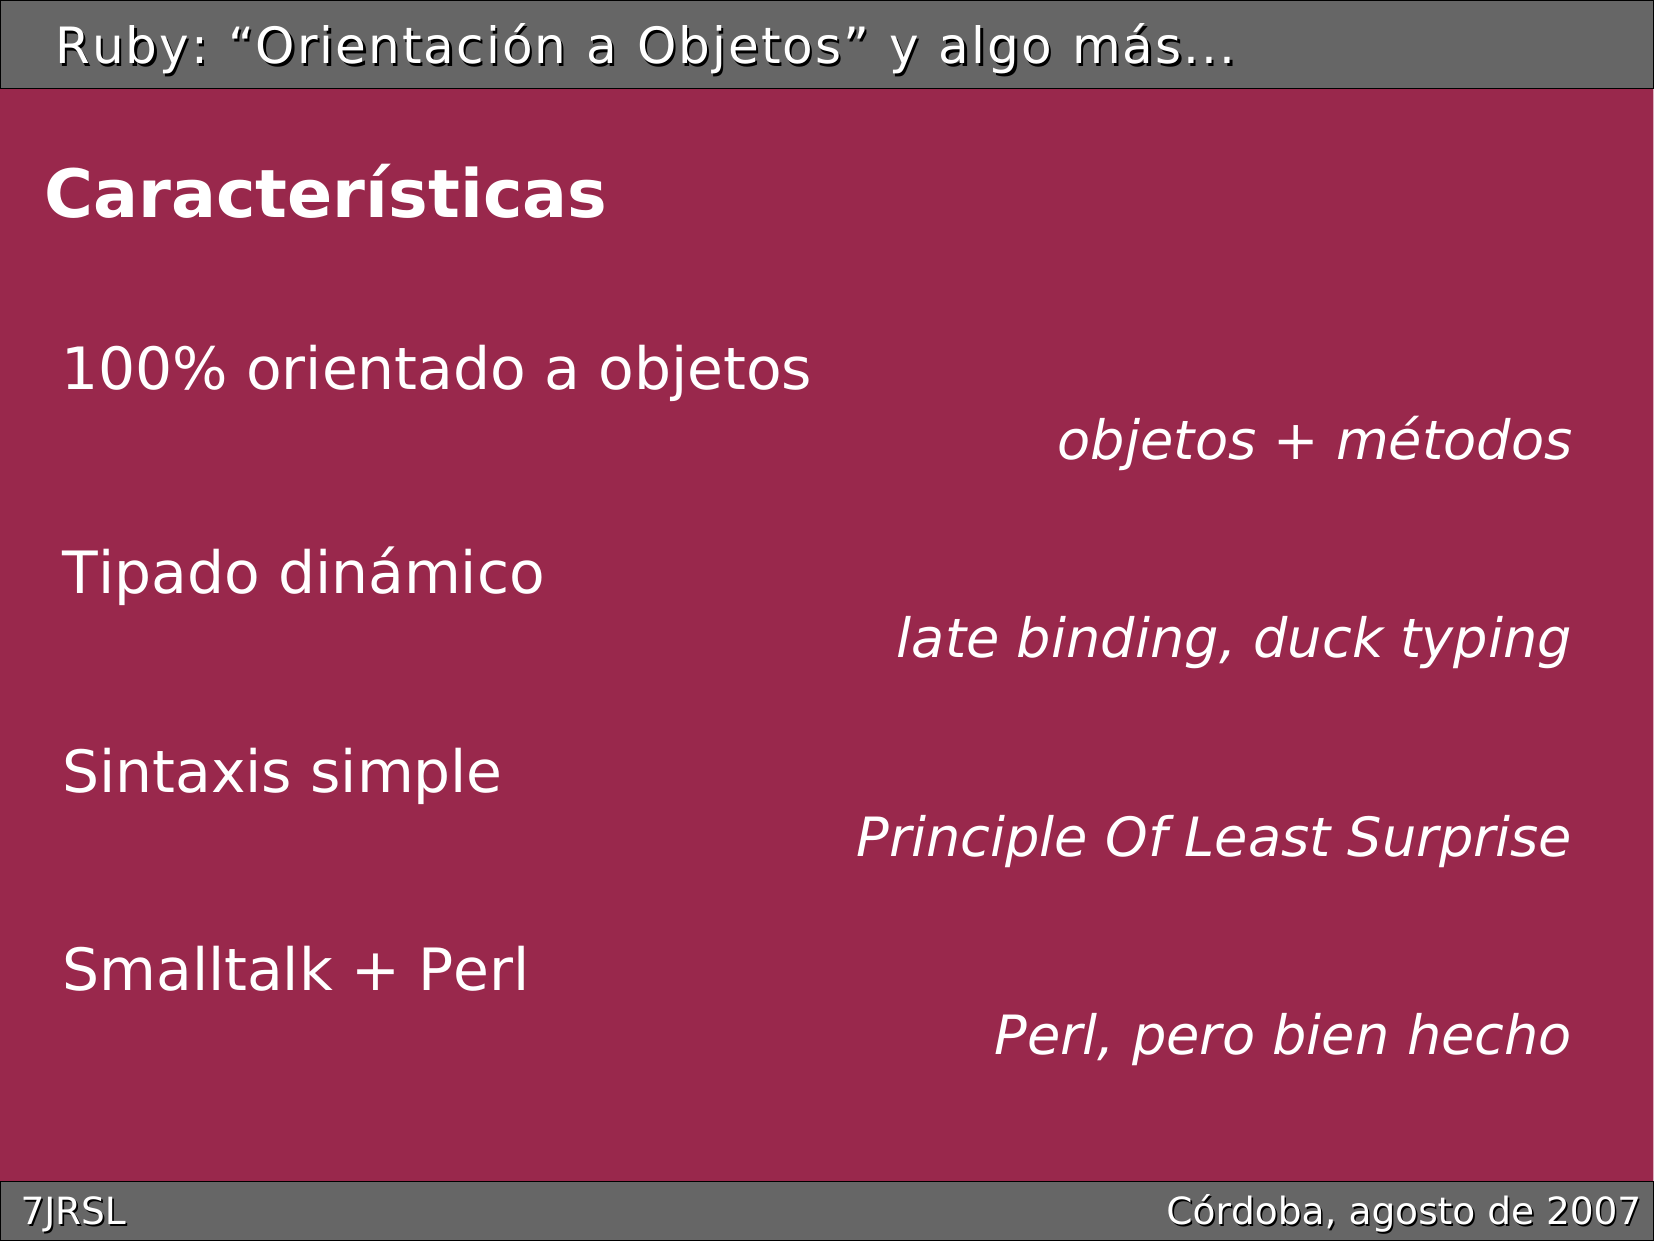

Ruby: “Orientación a Objetos” y algo más...
Características
 100% orientado a objetos
objetos + métodos
 Tipado dinámico
late binding, duck typing
 Sintaxis simple
											Principle Of Least Surprise
 Smalltalk + Perl
Perl, pero bien hecho
7JRSL
Córdoba, agosto de 2007